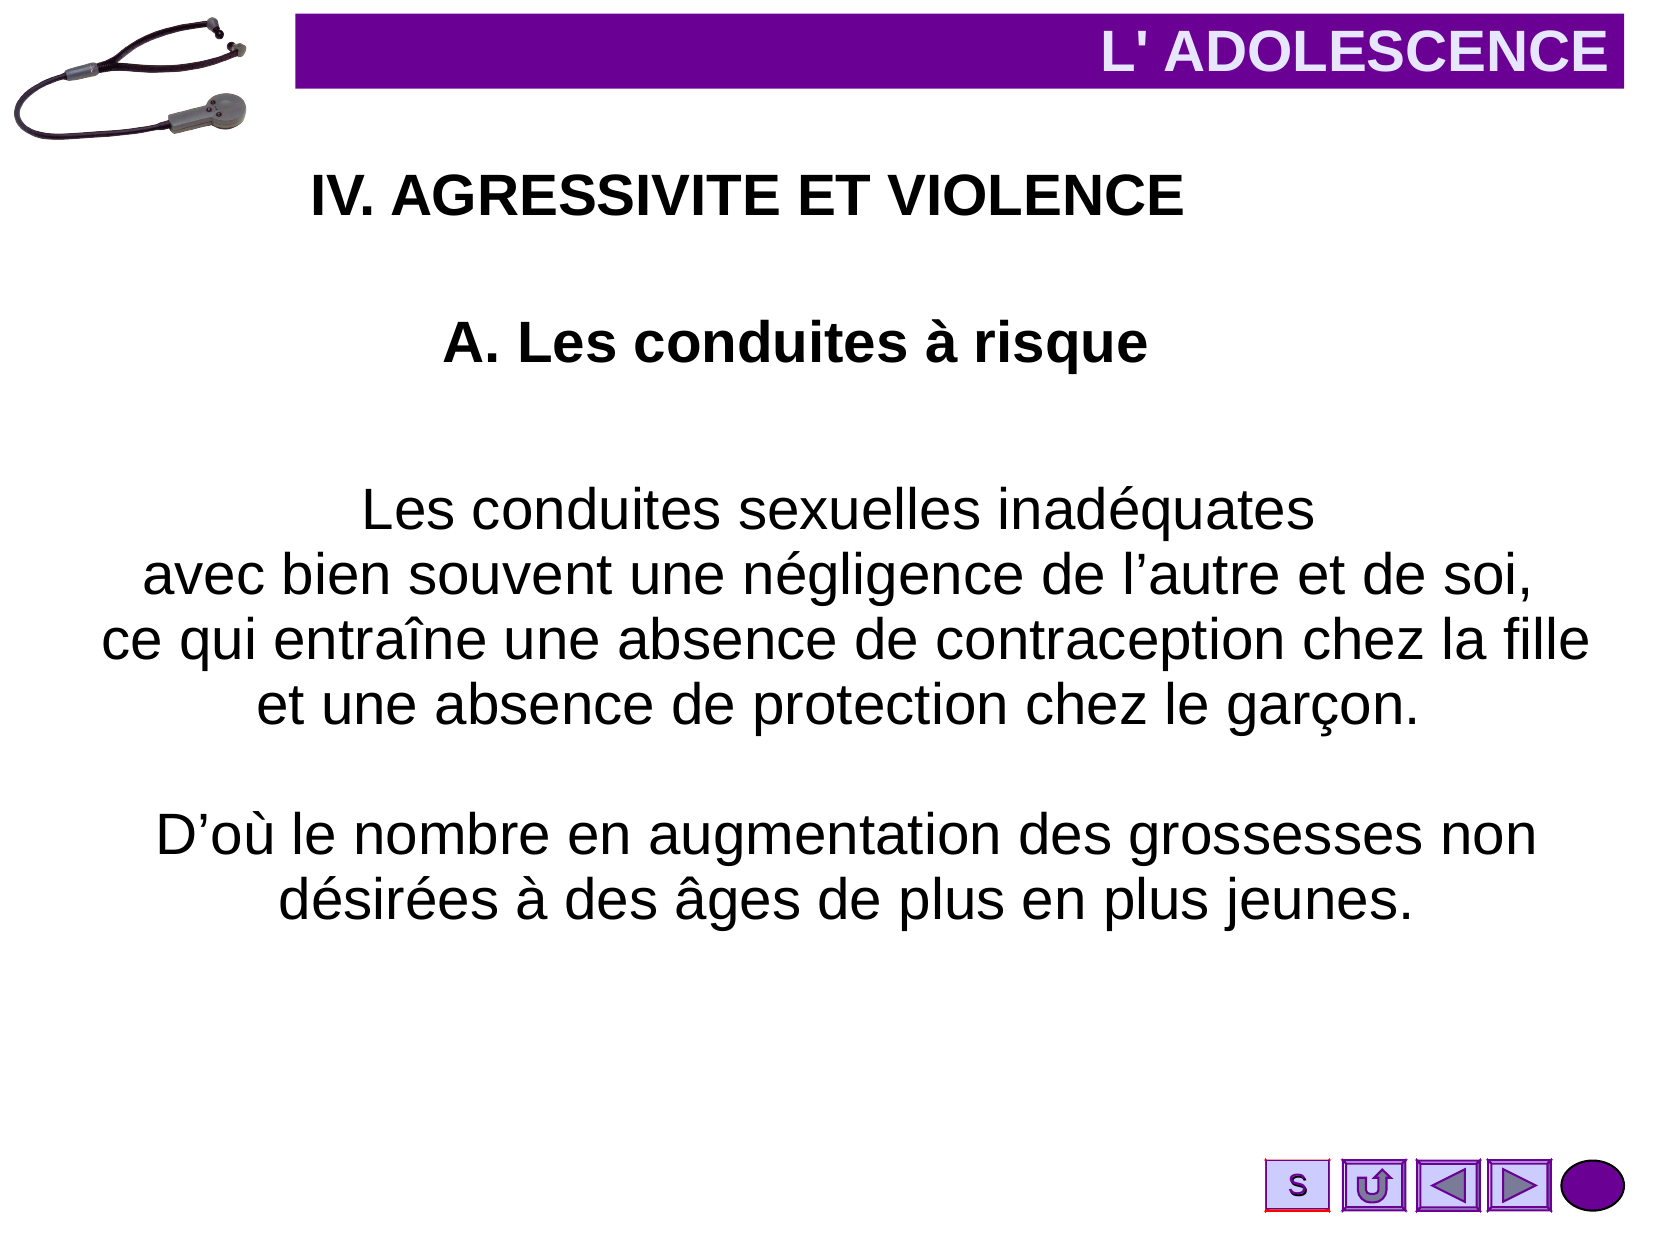

L' ADOLESCENCE
IV. AGRESSIVITE ET VIOLENCE
Les conduites sexuelles inadéquates
avec bien souvent une négligence de l’autre et de soi,
ce qui entraîne une absence de contraception chez la fille et une absence de protection chez le garçon.
D’où le nombre en augmentation des grossesses non désirées à des âges de plus en plus jeunes.
A. Les conduites à risque